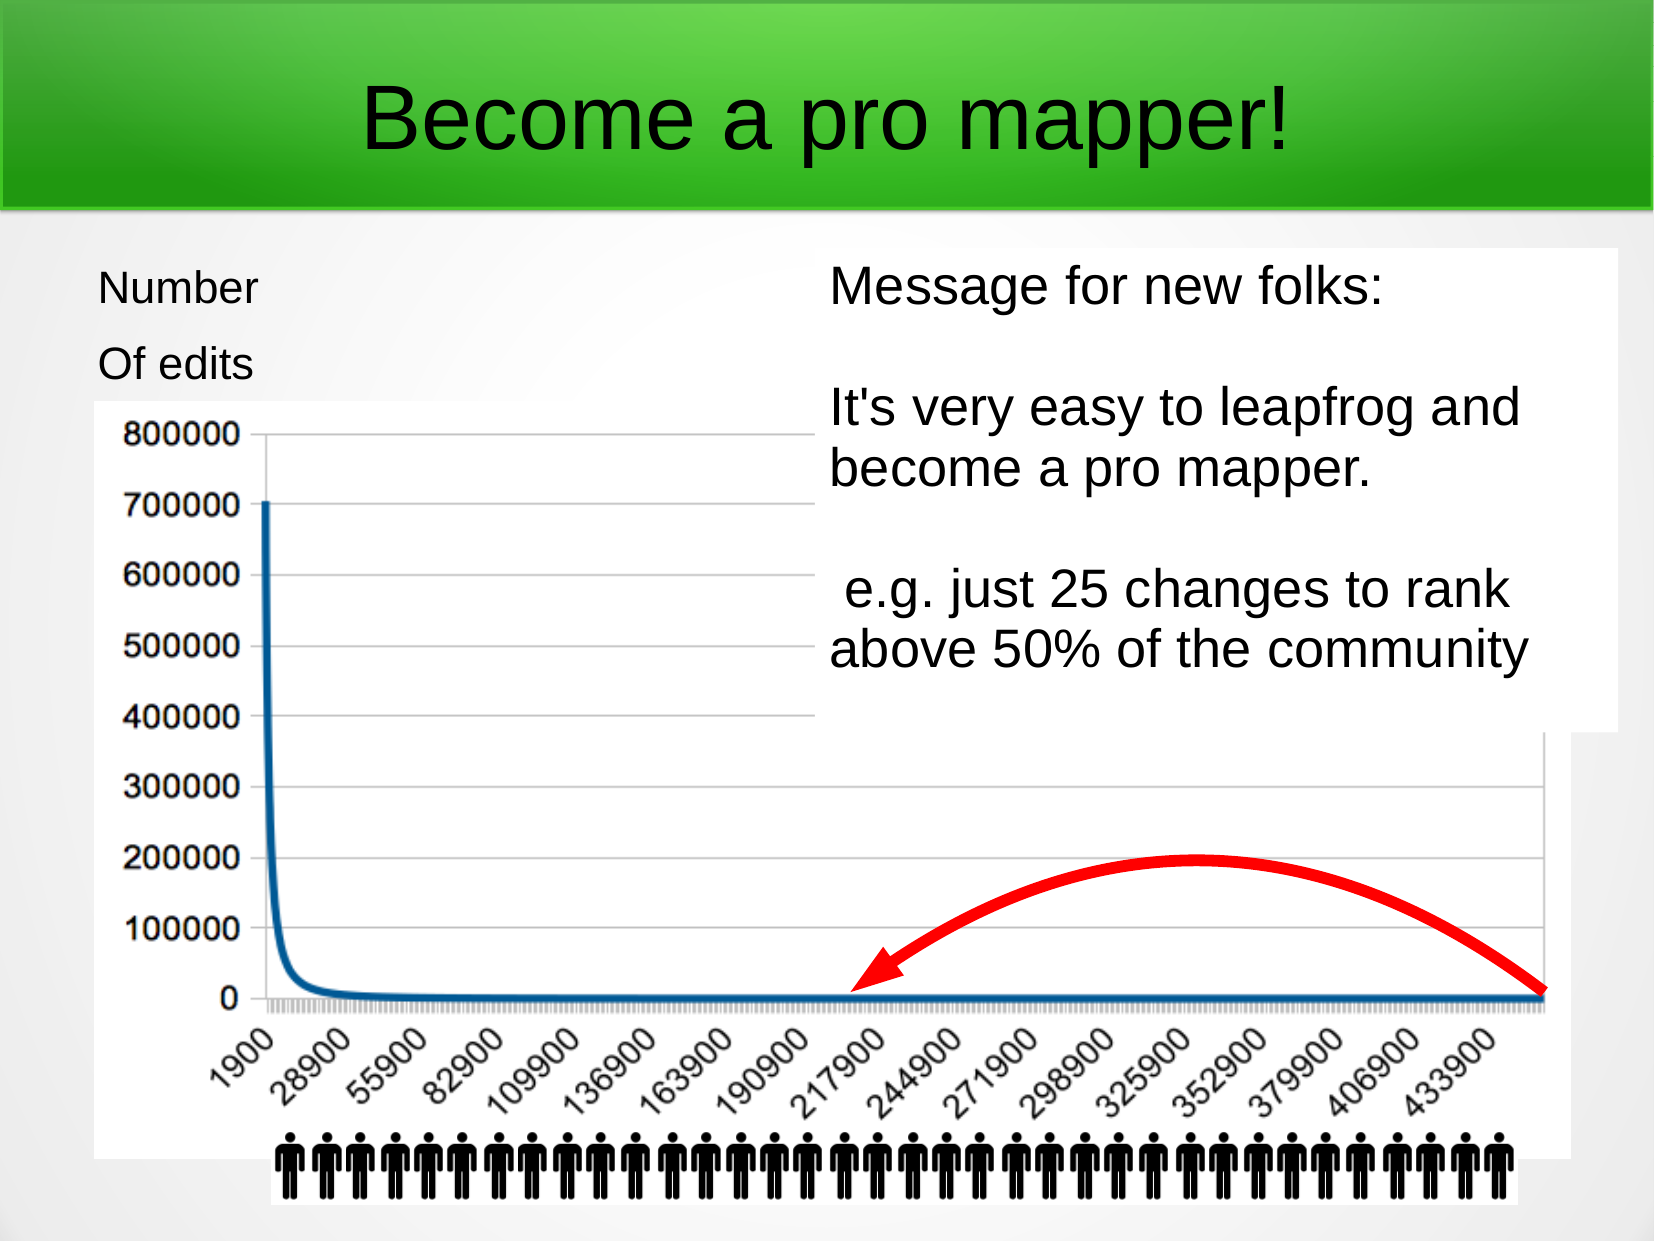

# Become a pro mapper!
Message for new folks:
It's very easy to leapfrog and become a pro mapper.
 e.g. just 25 changes to rank above 50% of the community
Number
Of edits